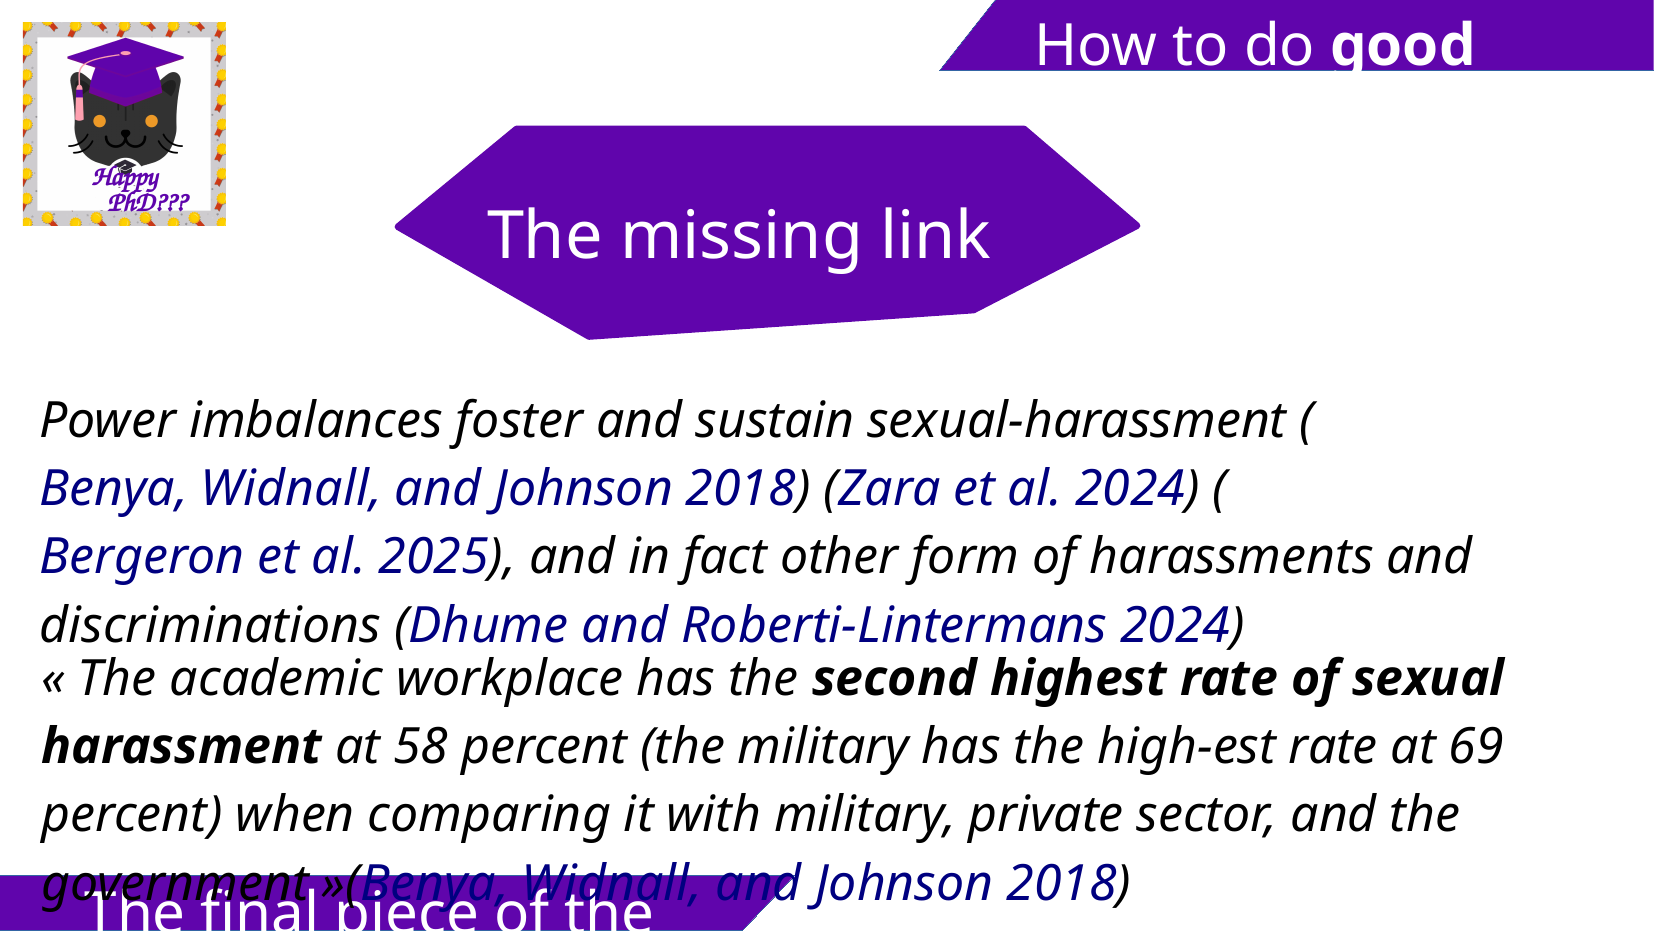

The missing link
Power imbalances foster and sustain sexual-harassment (Benya, Widnall, and Johnson 2018) (Zara et al. 2024) (Bergeron et al. 2025), and in fact other form of harassments and discriminations (Dhume and Roberti-Lintermans 2024)
« The academic workplace has the second highest rate of sexual harassment at 58 percent (the military has the high-est rate at 69 percent) when comparing it with military, private sector, and the government »(Benya, Widnall, and Johnson 2018)
The final piece of the puzzle